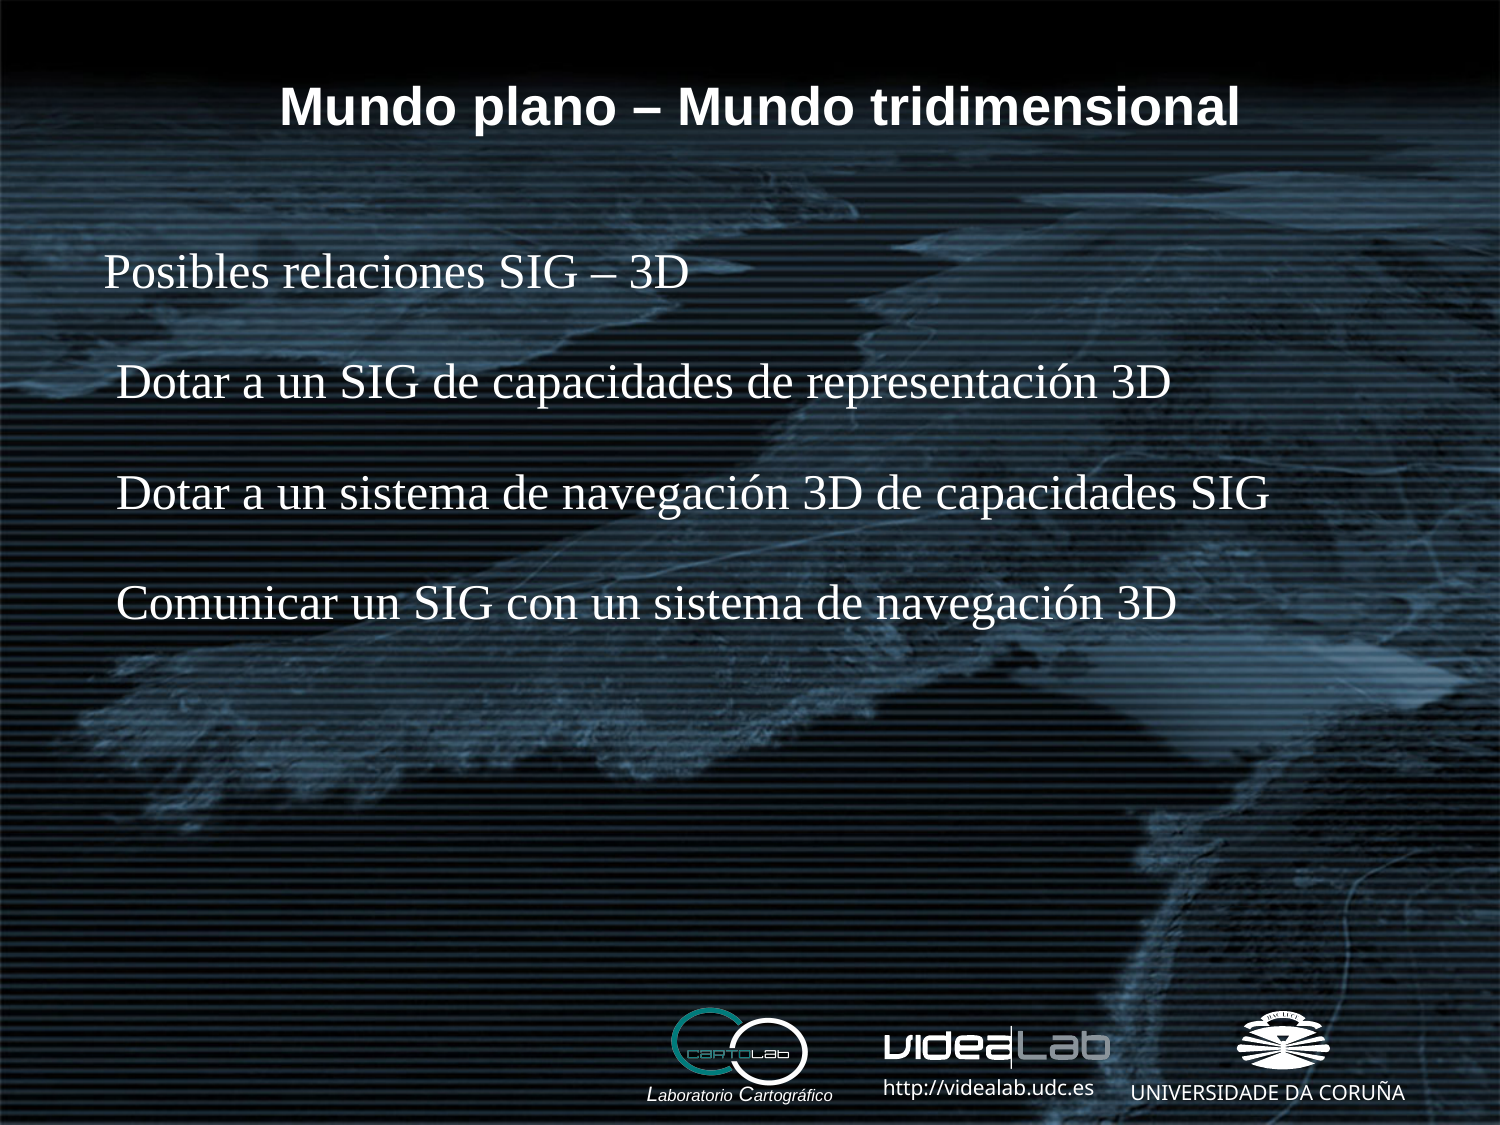

Mundo plano – Mundo tridimensional
Posibles relaciones SIG – 3D
 Dotar a un SIG de capacidades de representación 3D
 Dotar a un sistema de navegación 3D de capacidades SIG
 Comunicar un SIG con un sistema de navegación 3D